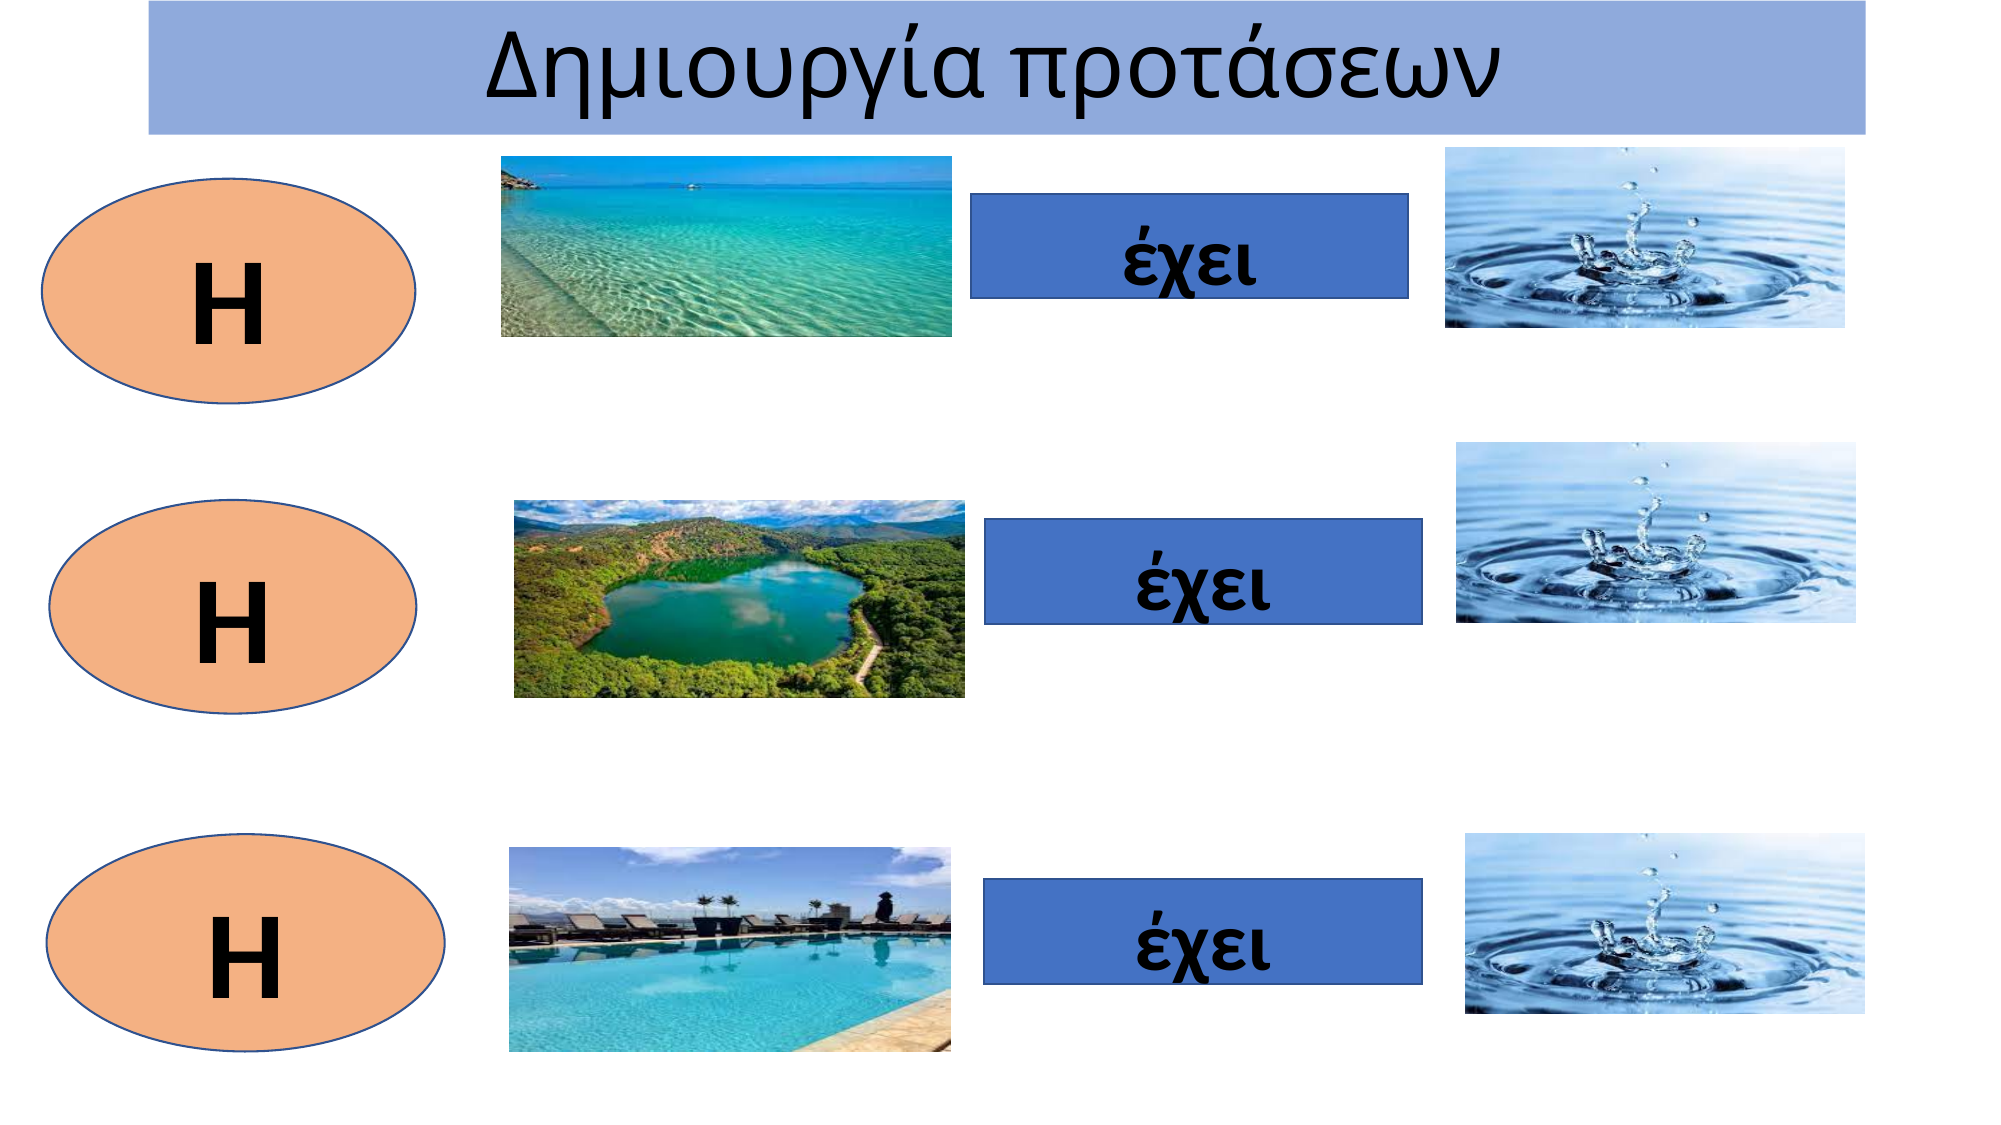

# Δημιουργία προτάσεων
Η
έχει
Η
έχει
Η
έχει